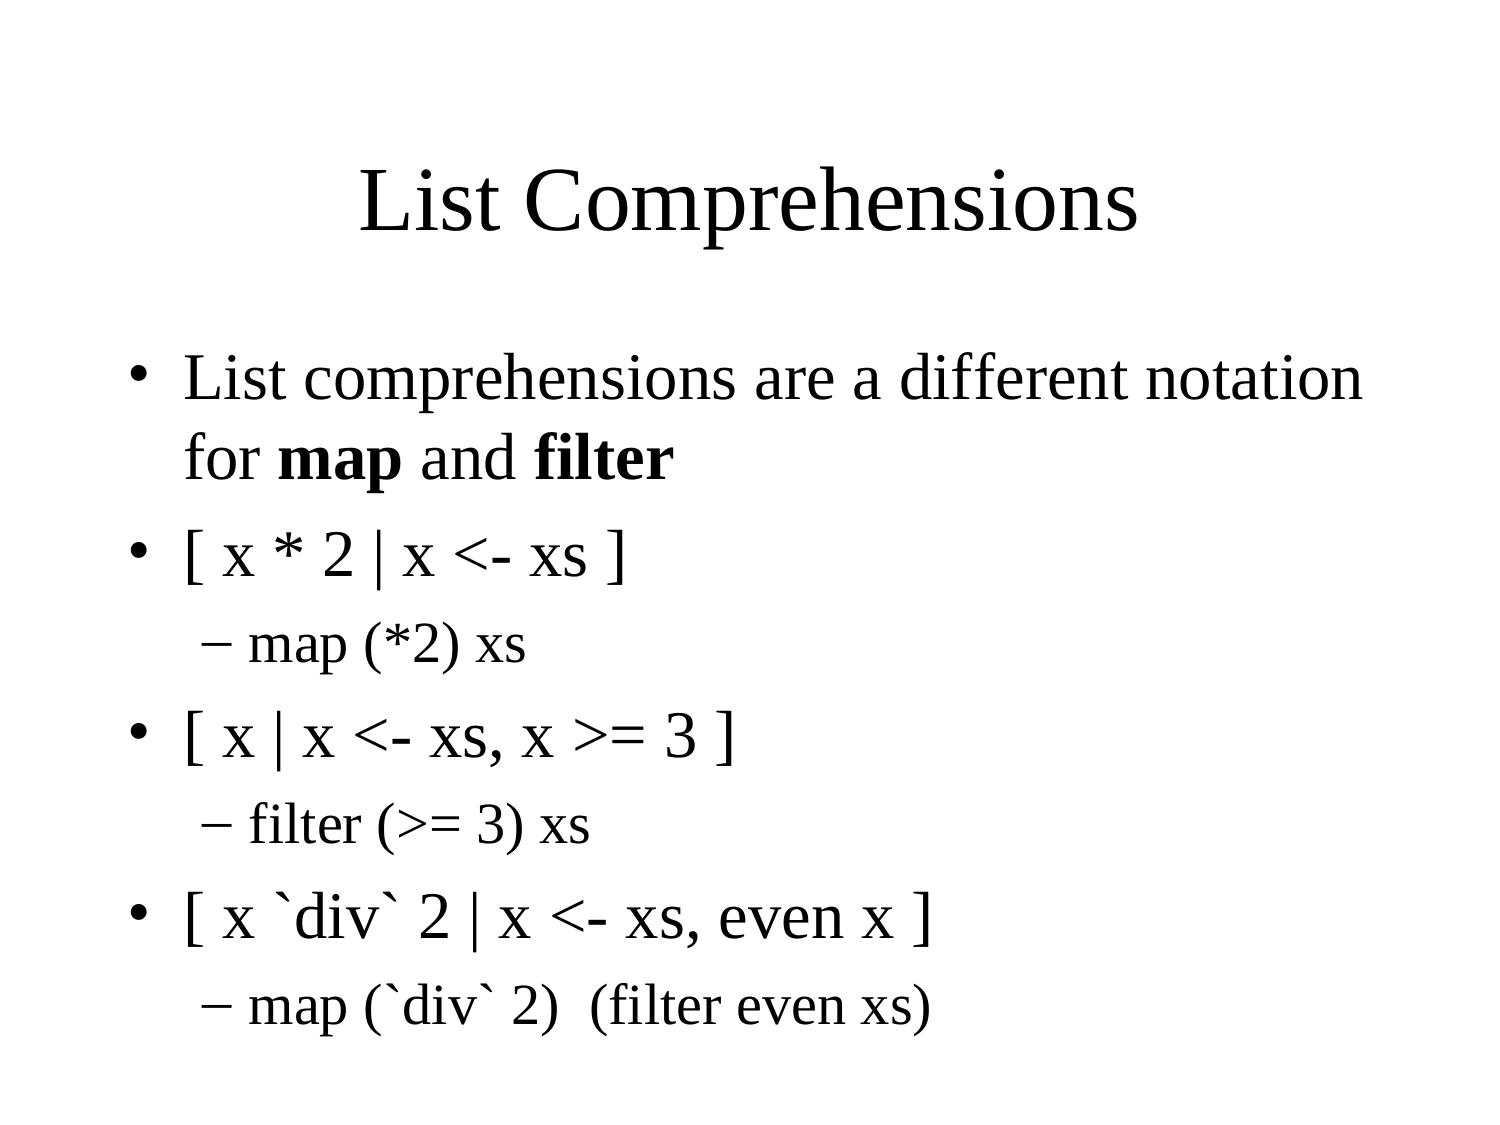

# List Comprehensions
List comprehensions are a different notation for map and filter
[ x * 2 | x <- xs ]
map (*2) xs
[ x | x <- xs, x >= 3 ]
filter (>= 3) xs
[ x `div` 2 | x <- xs, even x ]
map (`div` 2) (filter even xs)